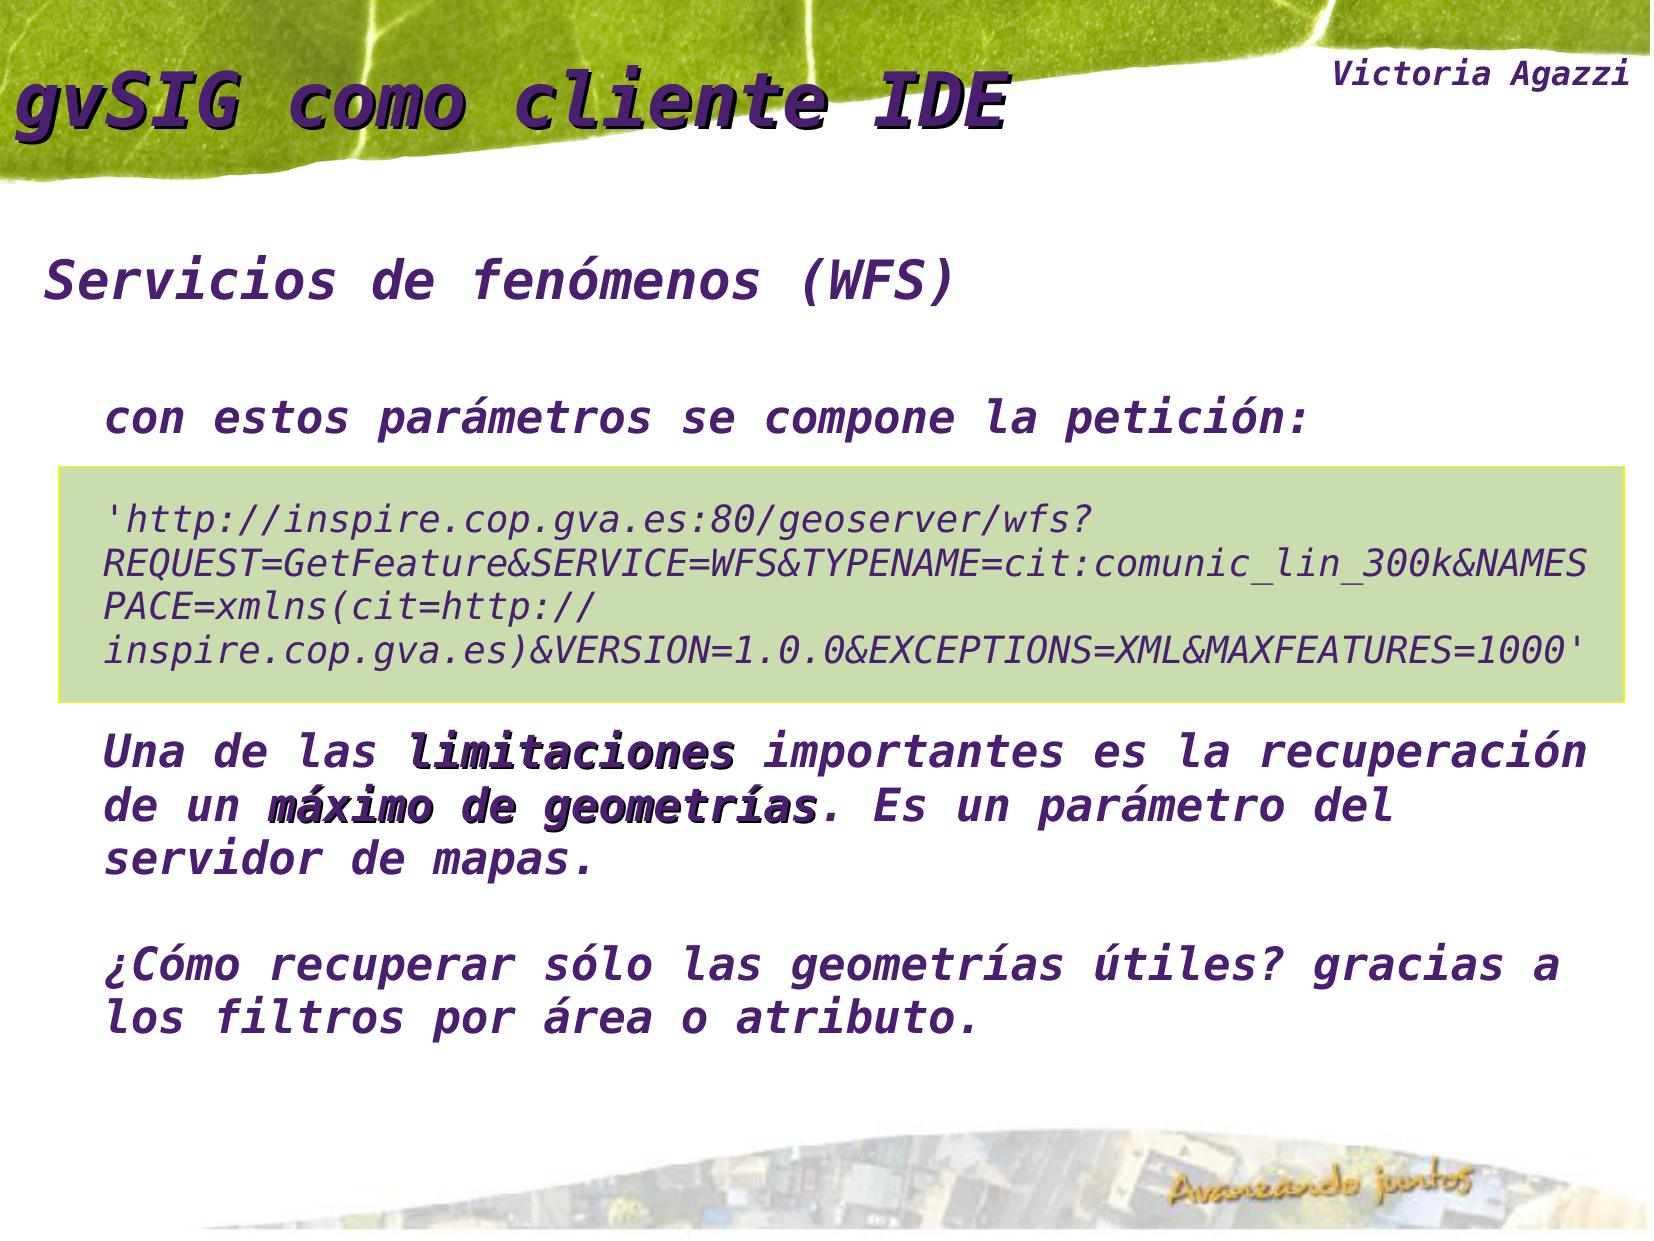

gvSIG como cliente IDE
Victoria Agazzi
Servicios de fenómenos (WFS)
con estos parámetros se compone la petición:
'http://inspire.cop.gva.es:80/geoserver/wfs?REQUEST=GetFeature&SERVICE=WFS&TYPENAME=cit:comunic_lin_300k&NAMESPACE=xmlns(cit=http://inspire.cop.gva.es)&VERSION=1.0.0&EXCEPTIONS=XML&MAXFEATURES=1000'
Una de las limitaciones importantes es la recuperación de un máximo de geometrías. Es un parámetro del servidor de mapas.
¿Cómo recuperar sólo las geometrías útiles? gracias a los filtros por área o atributo.